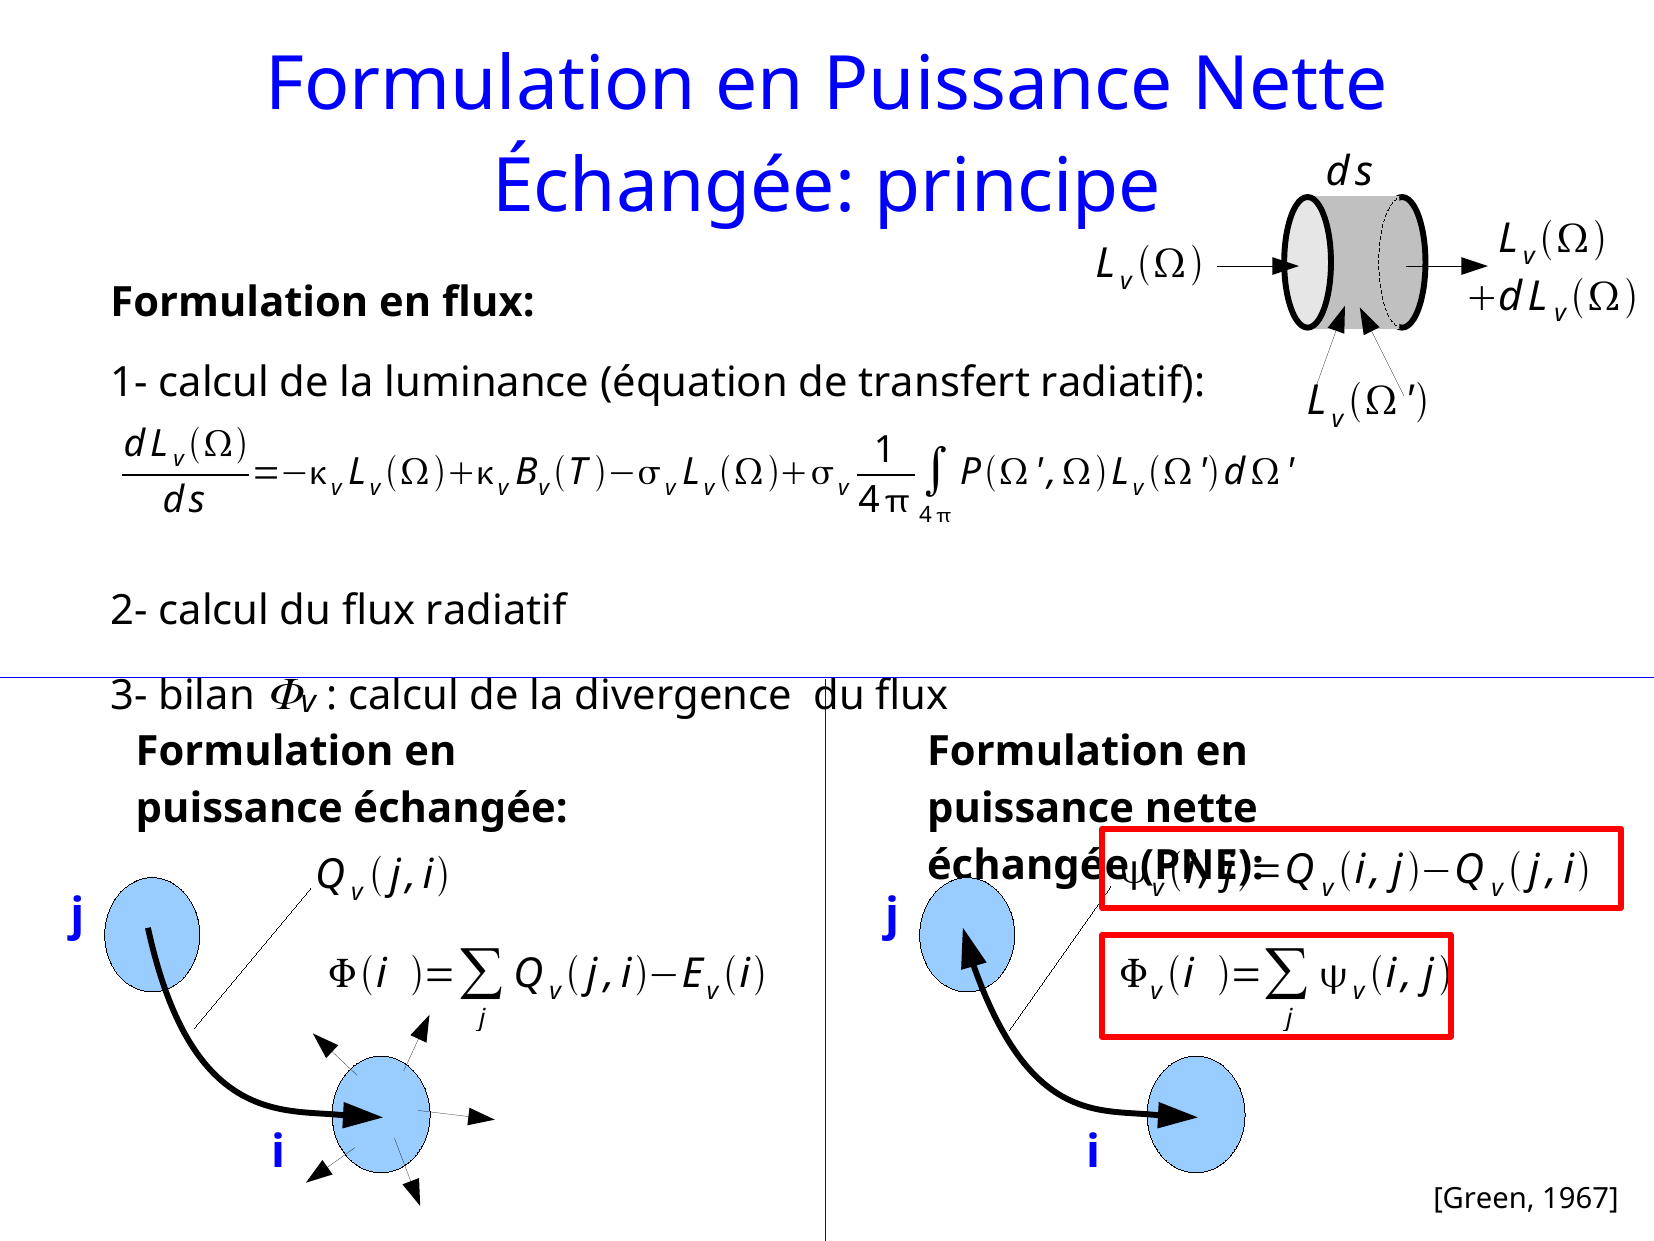

# Formulation en Puissance Nette Échangée: principe
Formulation en flux:
1- calcul de la luminance (équation de transfert radiatif):
2- calcul du flux radiatif
3- bilan v : calcul de la divergence du flux
Formulation en puissance nette échangée (PNE):
Formulation en puissance échangée:
j
j
i
i
[Green, 1967]